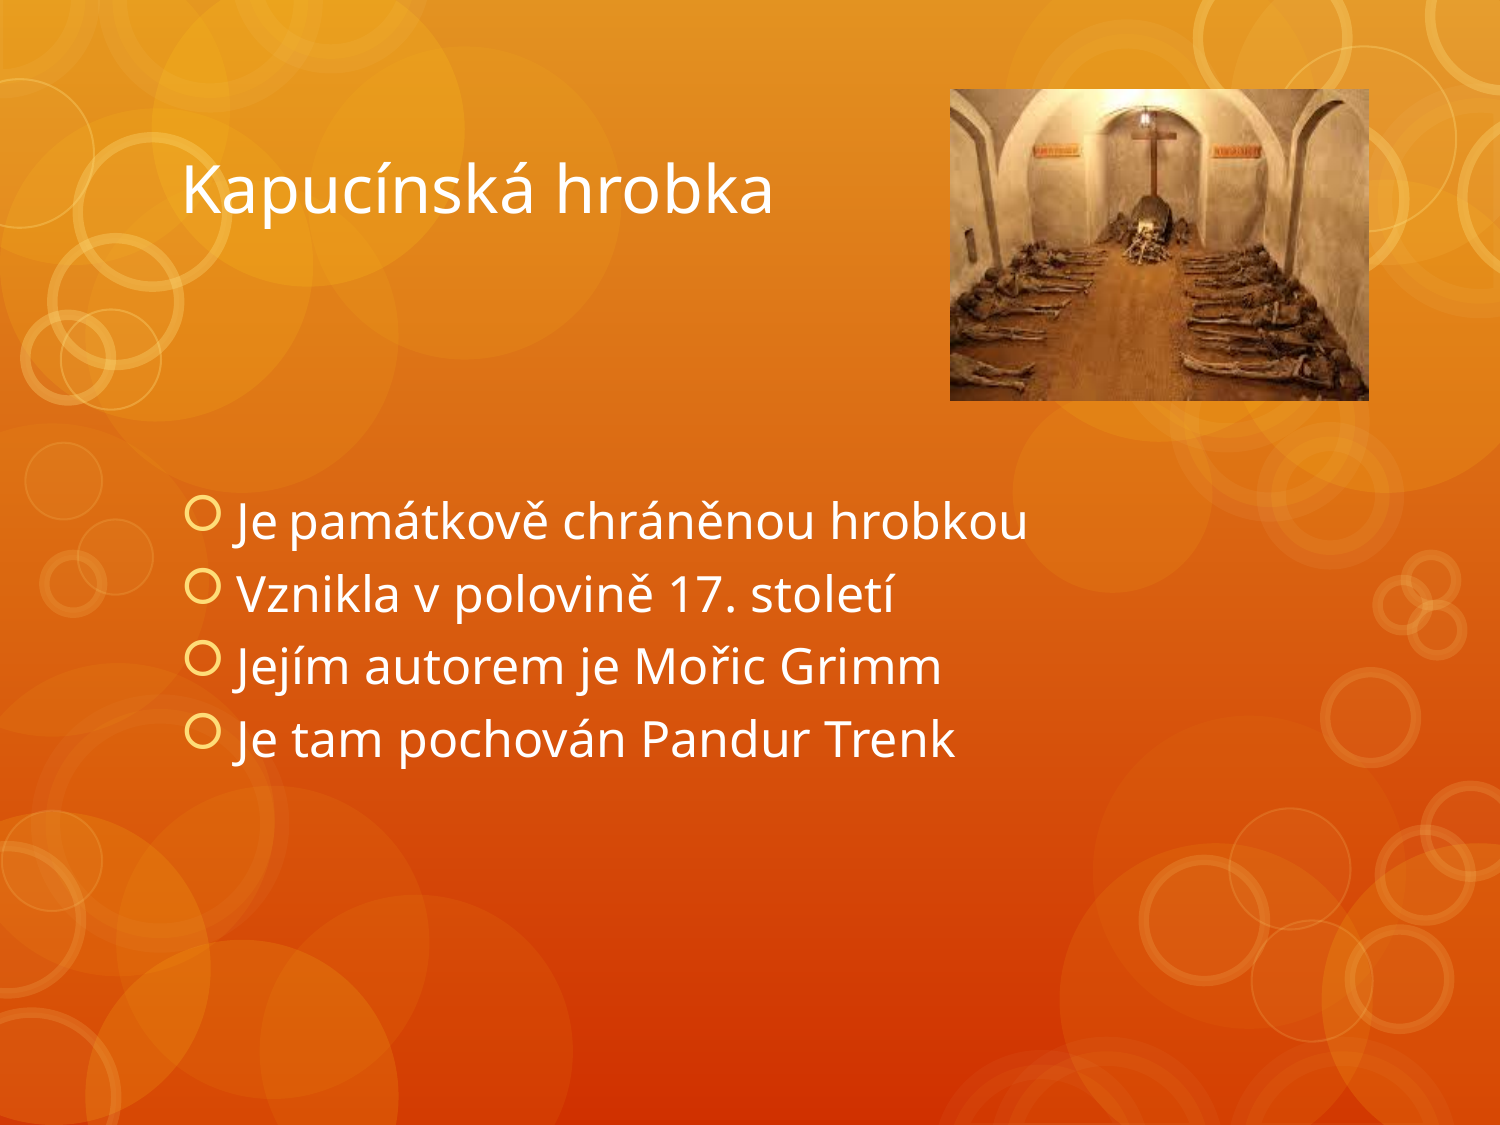

# Kapucínská hrobka
Je památkově chráněnou hrobkou
Vznikla v polovině 17. století
Jejím autorem je Mořic Grimm
Je tam pochován Pandur Trenk